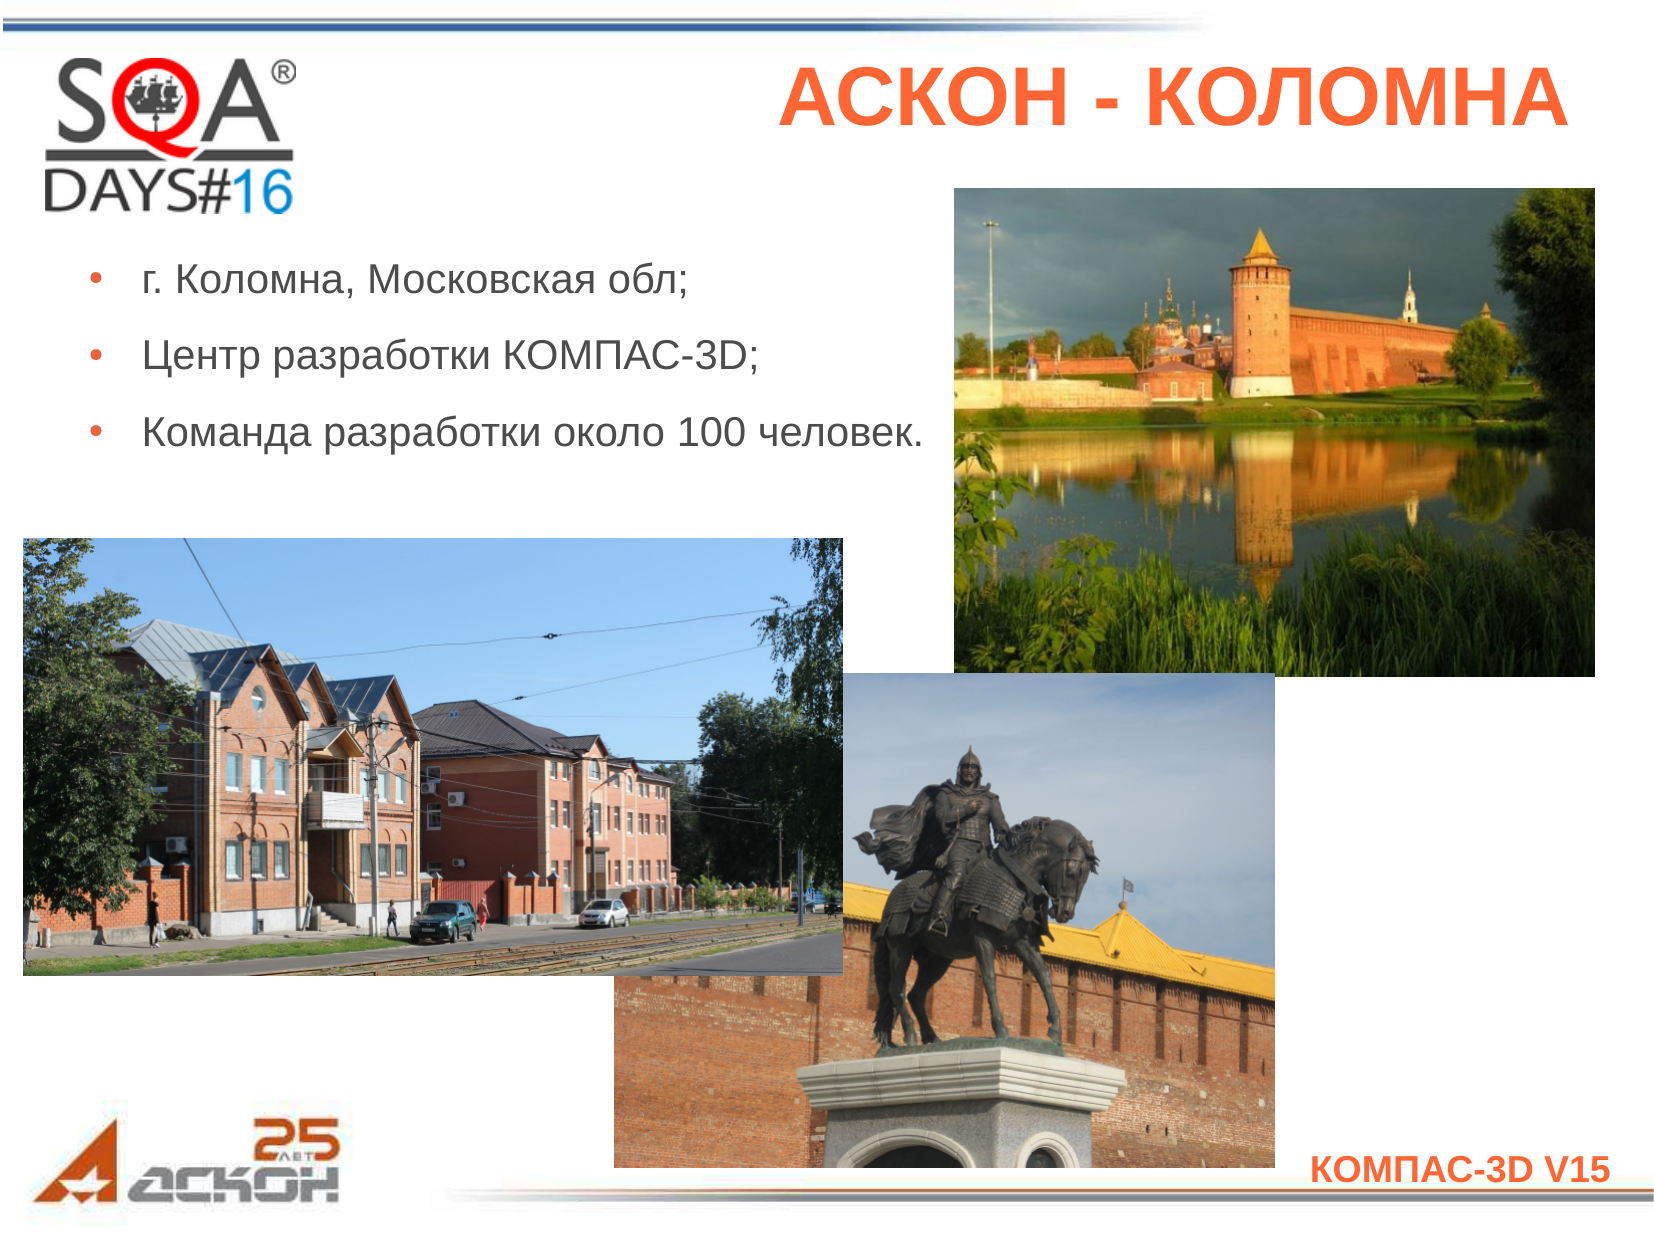

# АСКОН - КОЛОМНА
г. Коломна, Московская обл;
Центр разработки КОМПАС-3D;
Команда разработки около 100 человек.